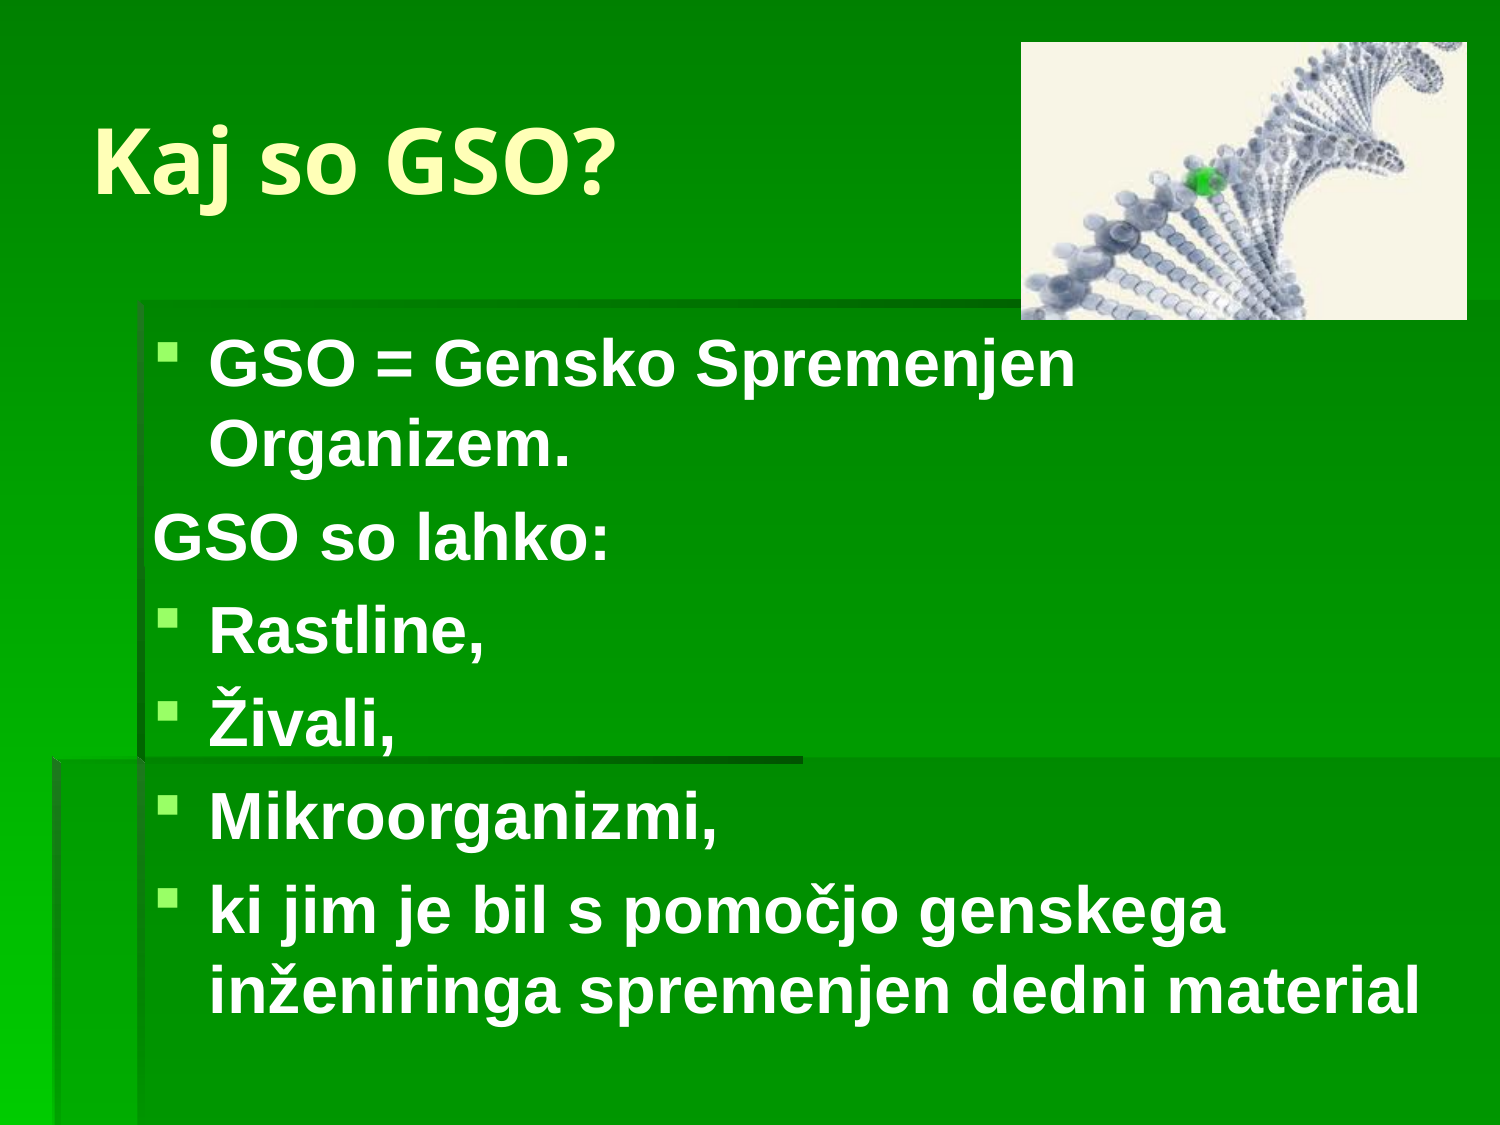

# Kaj so GSO?
GSO = Gensko Spremenjen Organizem.
GSO so lahko:
Rastline,
Živali,
Mikroorganizmi,
ki jim je bil s pomočjo genskega inženiringa spremenjen dedni material